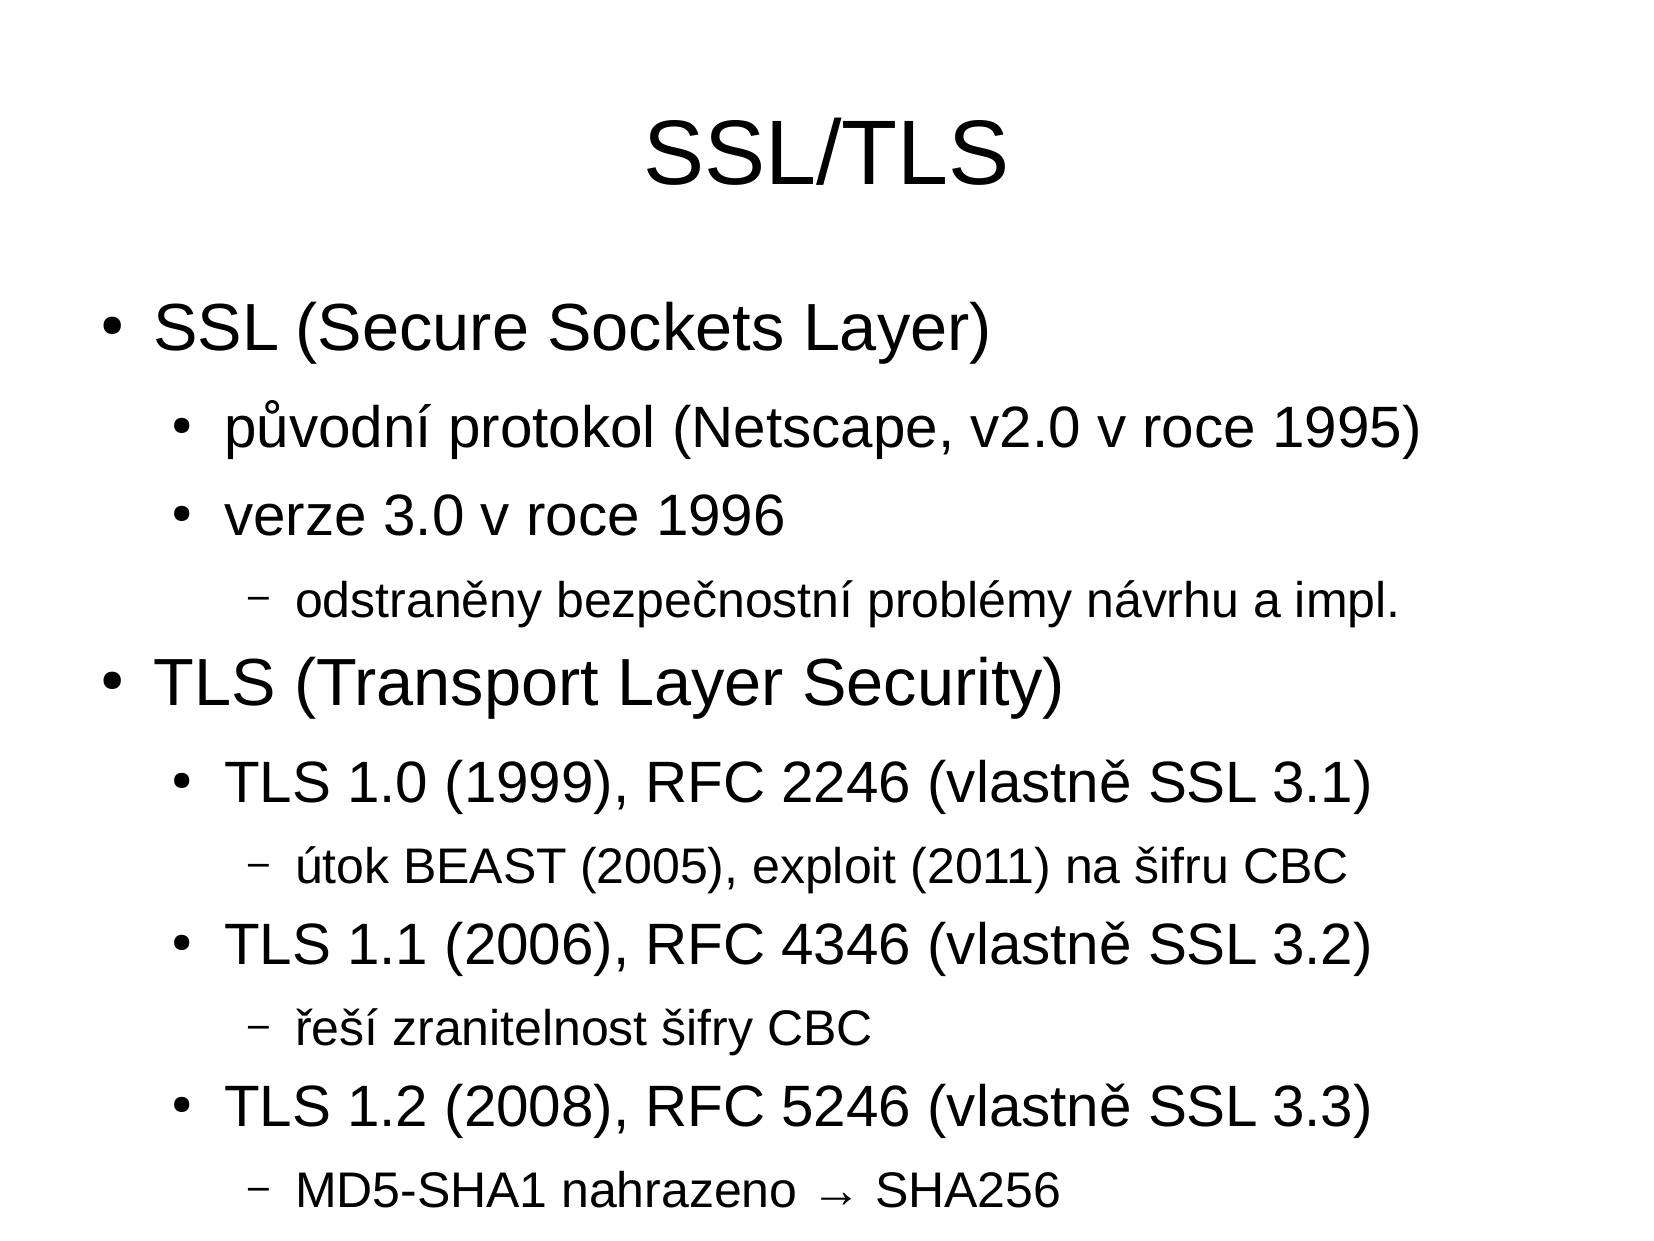

# SSL/TLS
SSL (Secure Sockets Layer)
původní protokol (Netscape, v2.0 v roce 1995)
verze 3.0 v roce 1996
odstraněny bezpečnostní problémy návrhu a impl.
TLS (Transport Layer Security)
TLS 1.0 (1999), RFC 2246 (vlastně SSL 3.1)
útok BEAST (2005), exploit (2011) na šifru CBC
TLS 1.1 (2006), RFC 4346 (vlastně SSL 3.2)
řeší zranitelnost šifry CBC
TLS 1.2 (2008), RFC 5246 (vlastně SSL 3.3)
MD5-SHA1 nahrazeno → SHA256